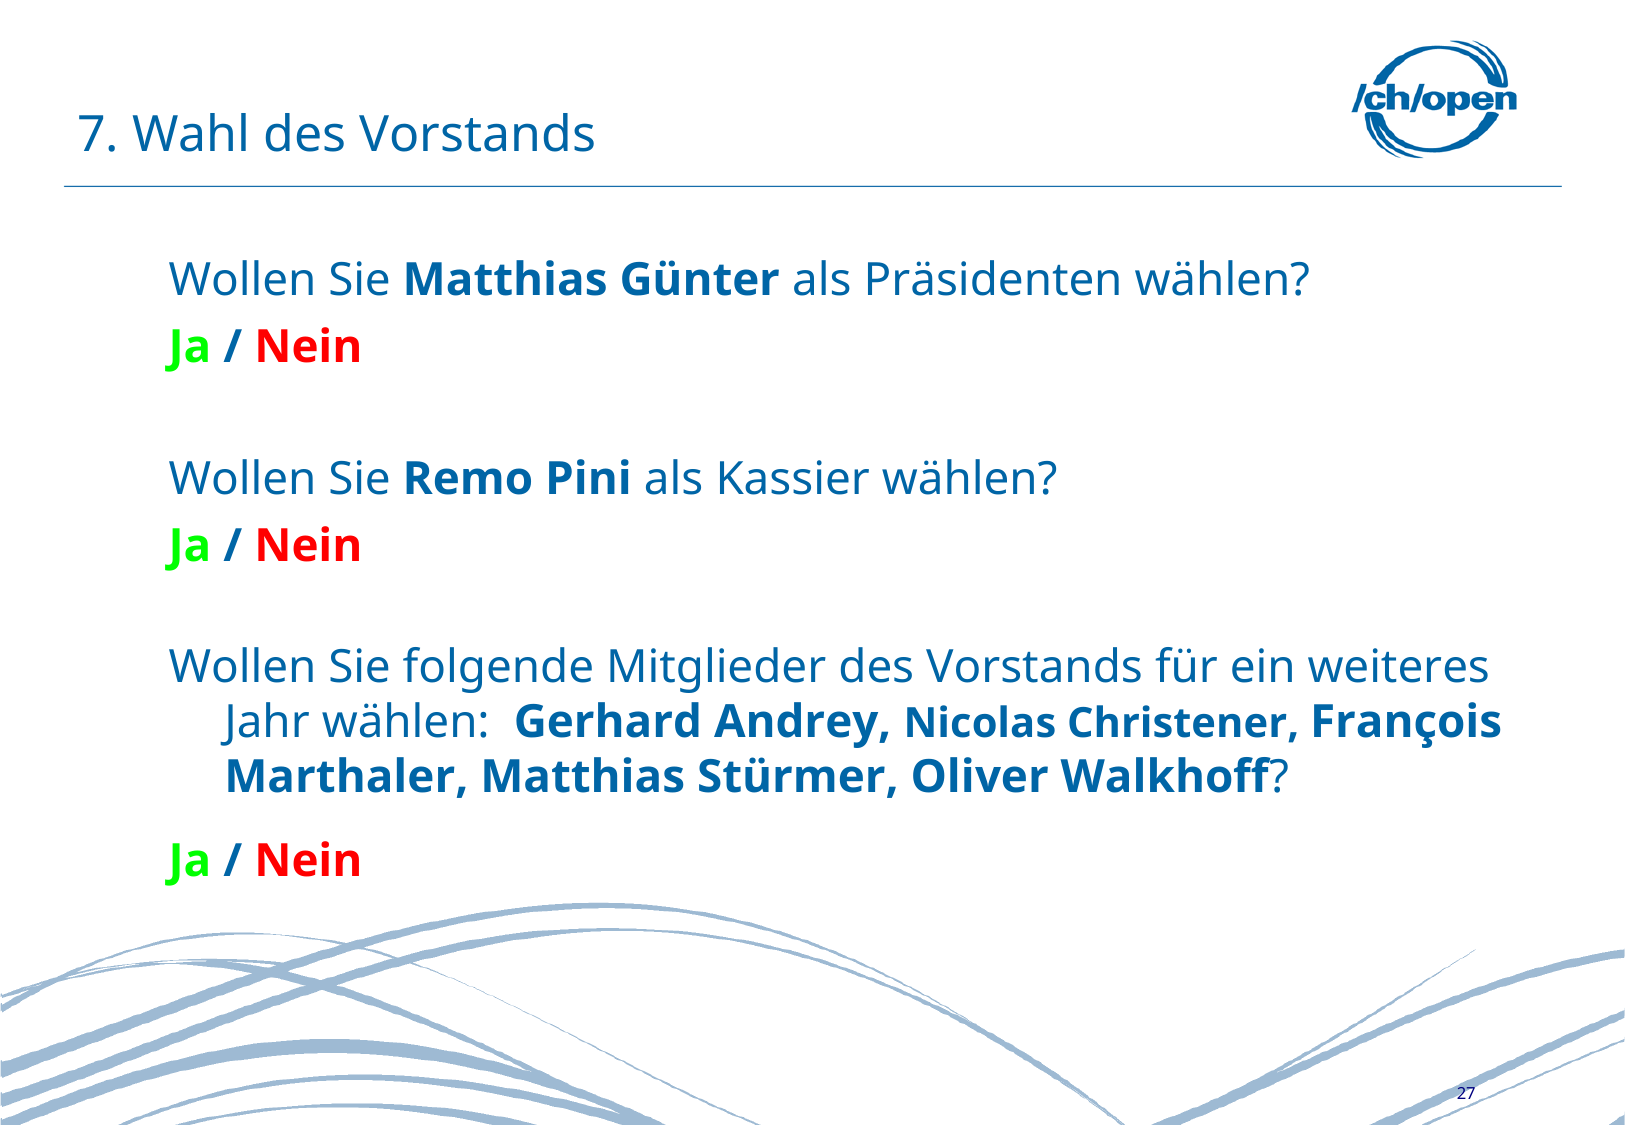

# 7. Wahl des Vorstands
Wollen Sie Matthias Günter als Präsidenten wählen?
Ja / Nein
Wollen Sie Remo Pini als Kassier wählen?
Ja / Nein
Wollen Sie folgende Mitglieder des Vorstands für ein weiteres Jahr wählen: Gerhard Andrey, Nicolas Christener, François Marthaler, Matthias Stürmer, Oliver Walkhoff?
Ja / Nein